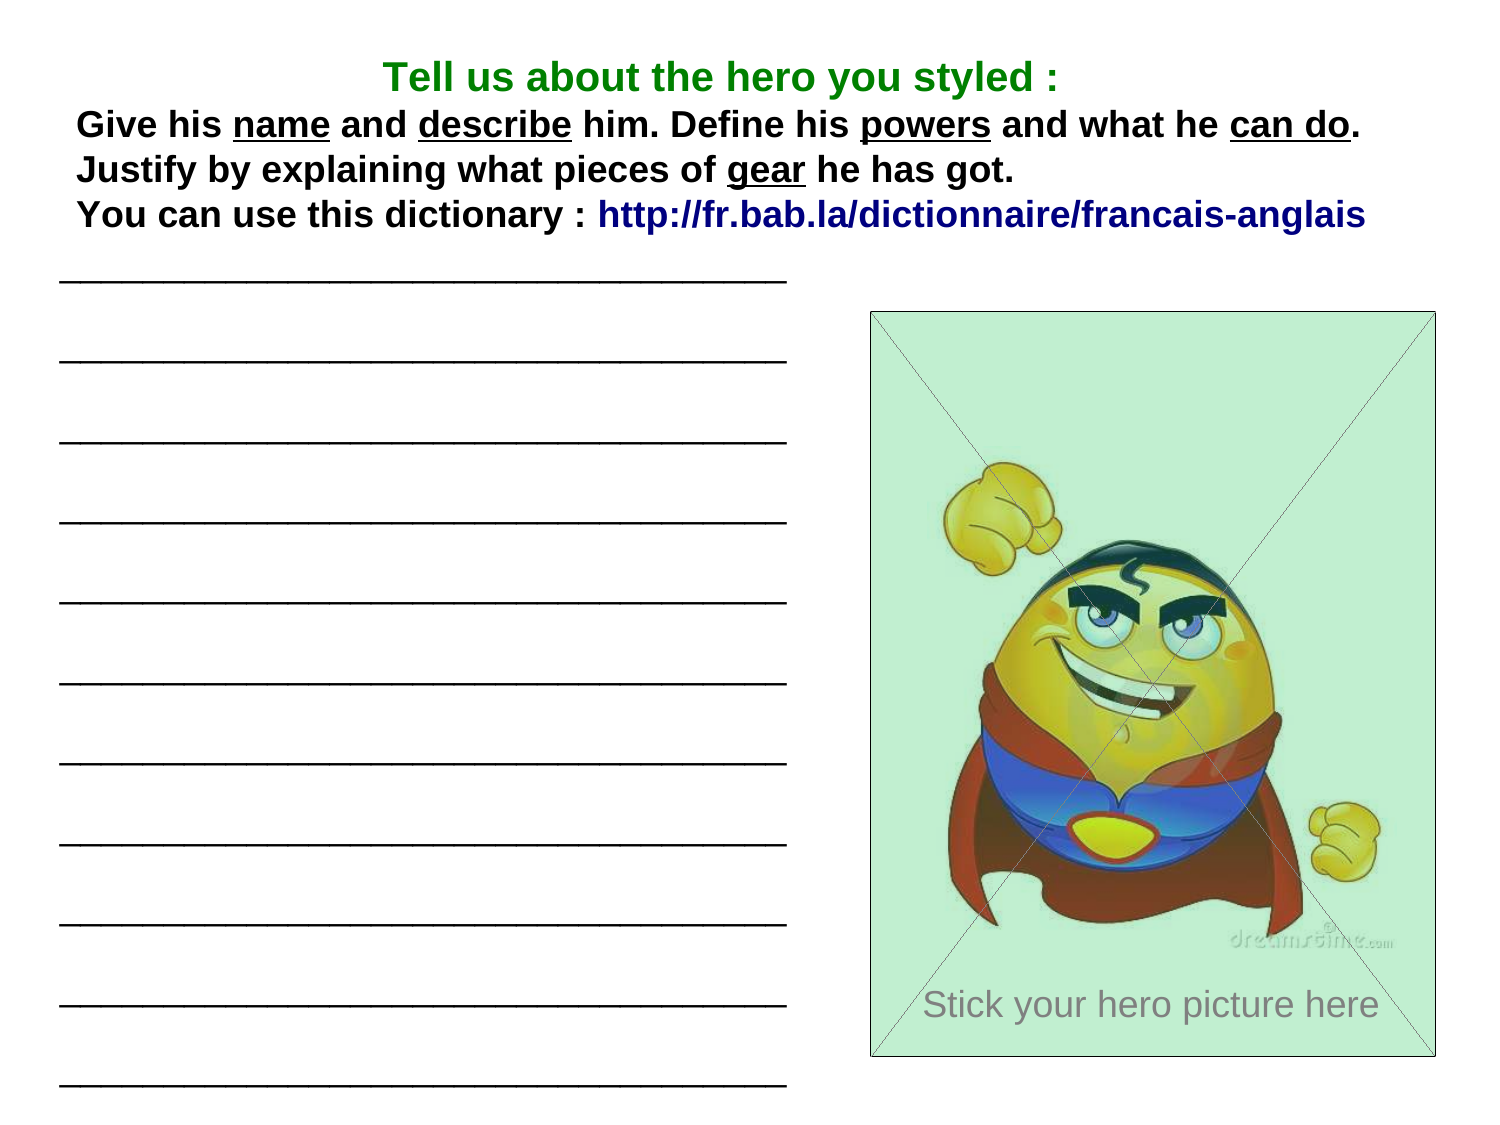

Tell us about the hero you styled :
Give his name and describe him. Define his powers and what he can do.
Justify by explaining what pieces of gear he has got.
You can use this dictionary : http://fr.bab.la/dictionnaire/francais-anglais
___________________________________
___________________________________
___________________________________
___________________________________
___________________________________
___________________________________
___________________________________
___________________________________
___________________________________
___________________________________
___________________________________
Stick your hero picture here